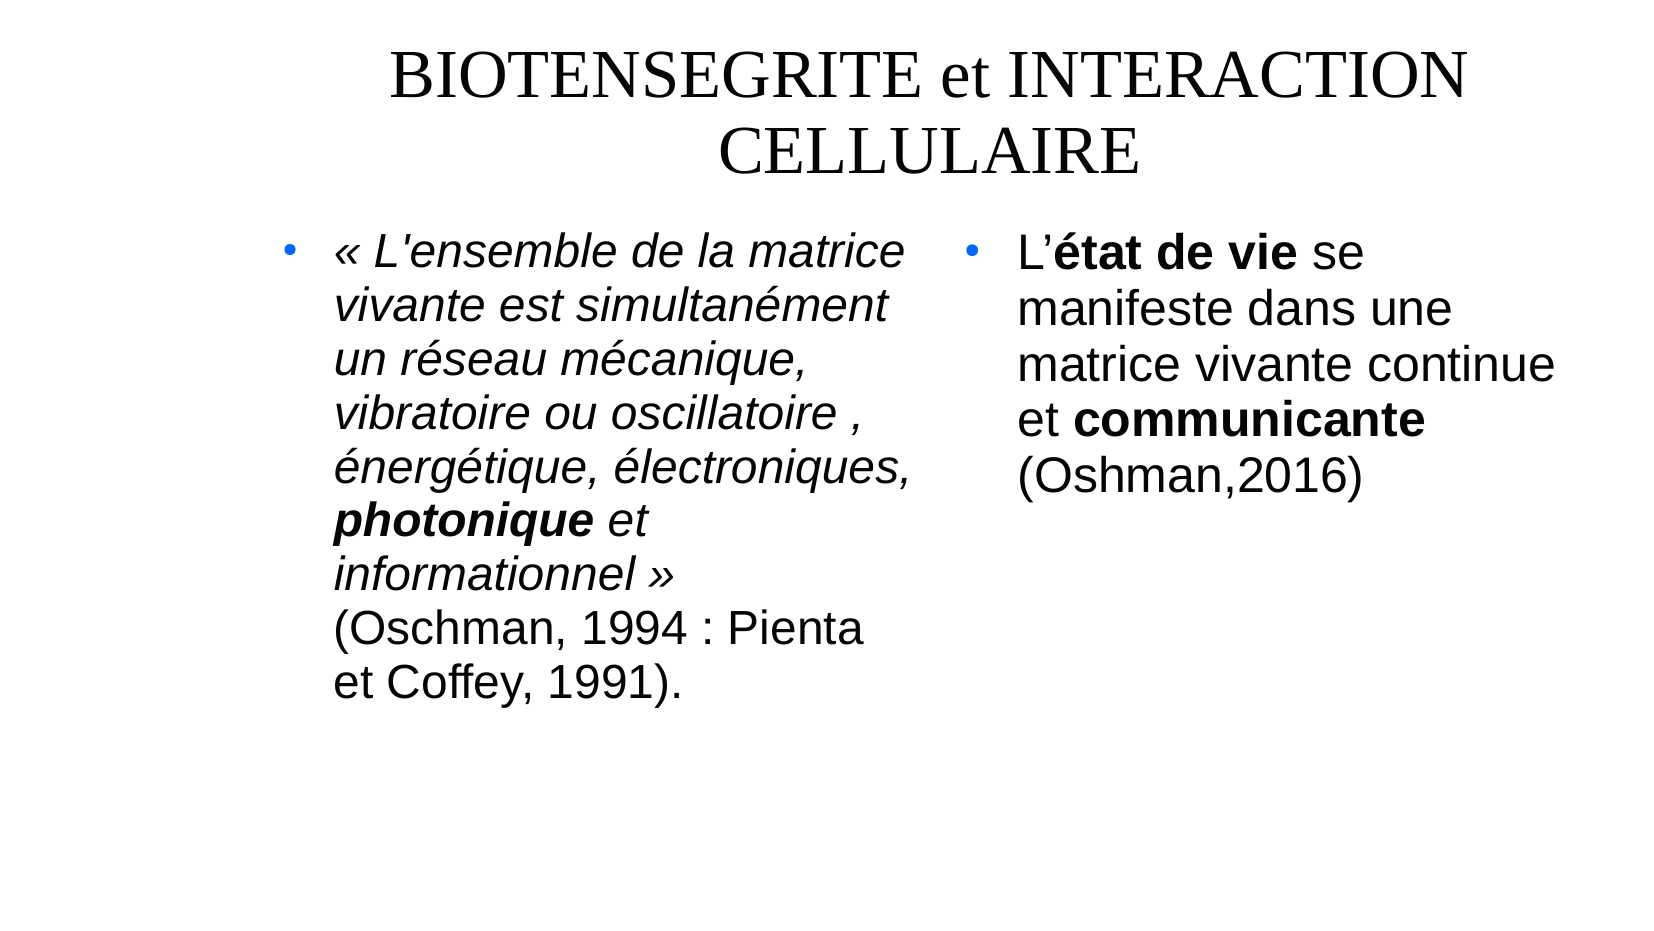

# BIOTENSEGRITE et INTERACTION CELLULAIRE
« L'ensemble de la matrice vivante est simultanément un réseau mécanique, vibratoire ou oscillatoire , énergétique, électroniques, photonique et informationnel » (Oschman, 1994 : Pienta et Coffey, 1991).
L’état de vie se manifeste dans une matrice vivante continue et communicante (Oshman,2016)
Le tissu conjonctif, par Nicolas Truffart, Ecole Française d'Ashtanga Yoga
20